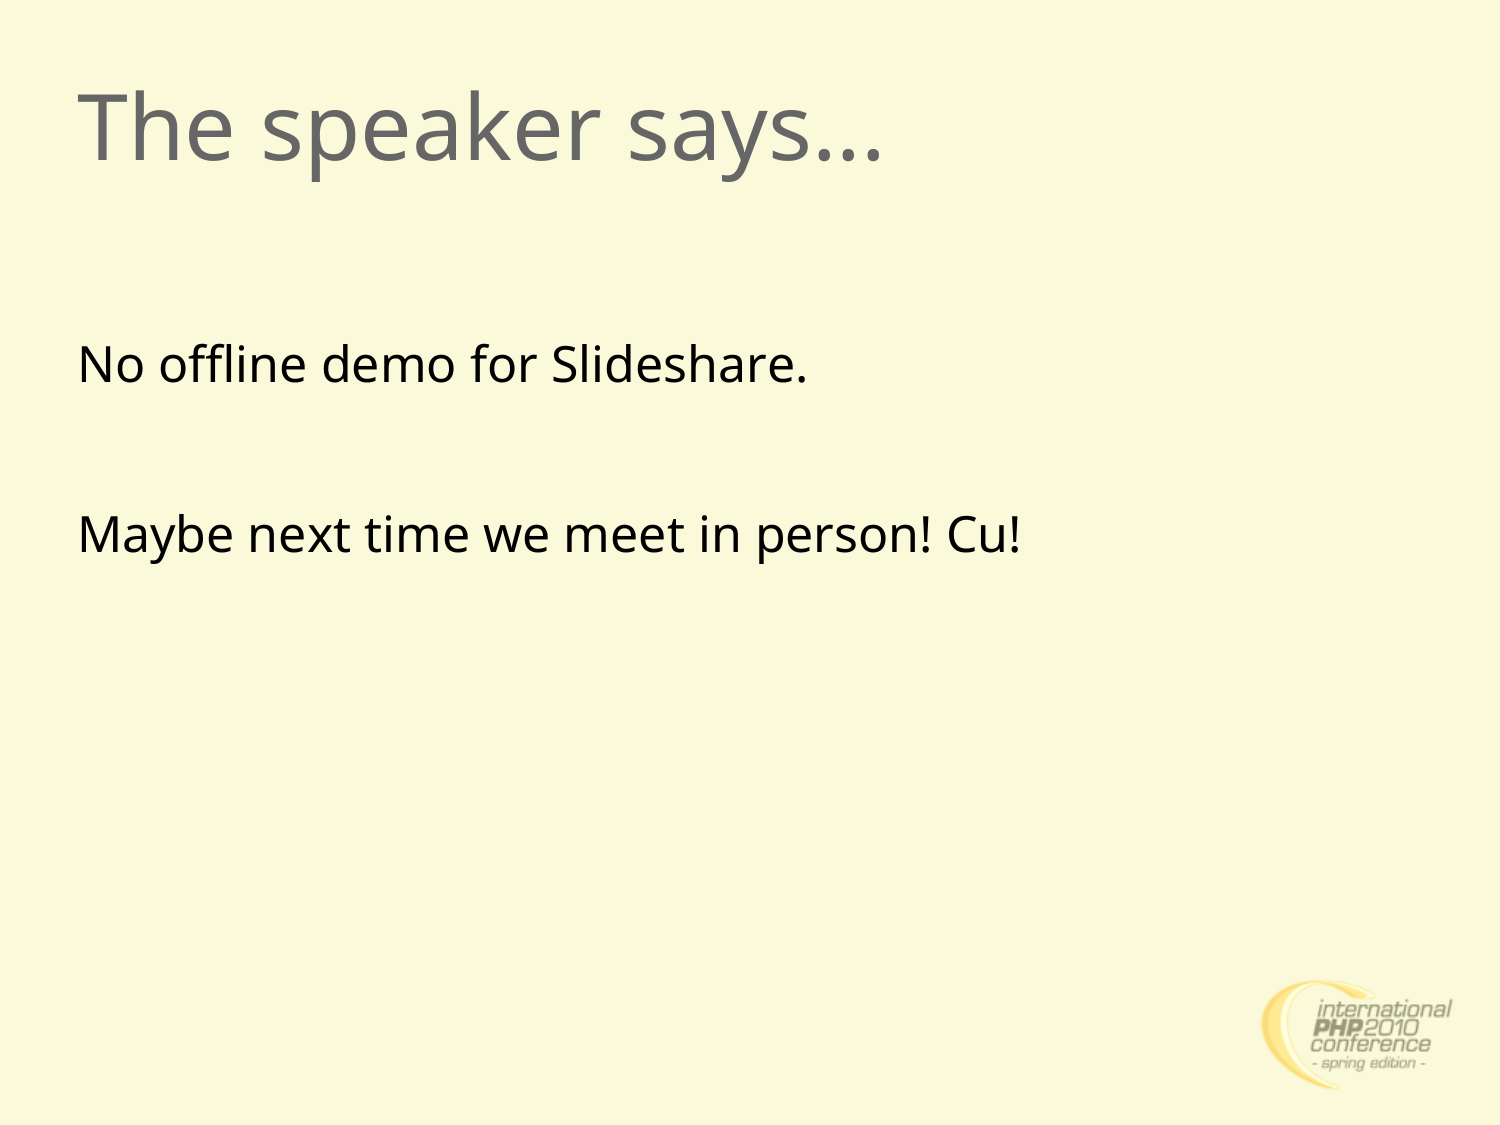

# The speaker says...
No offline demo for Slideshare.
Maybe next time we meet in person! Cu!